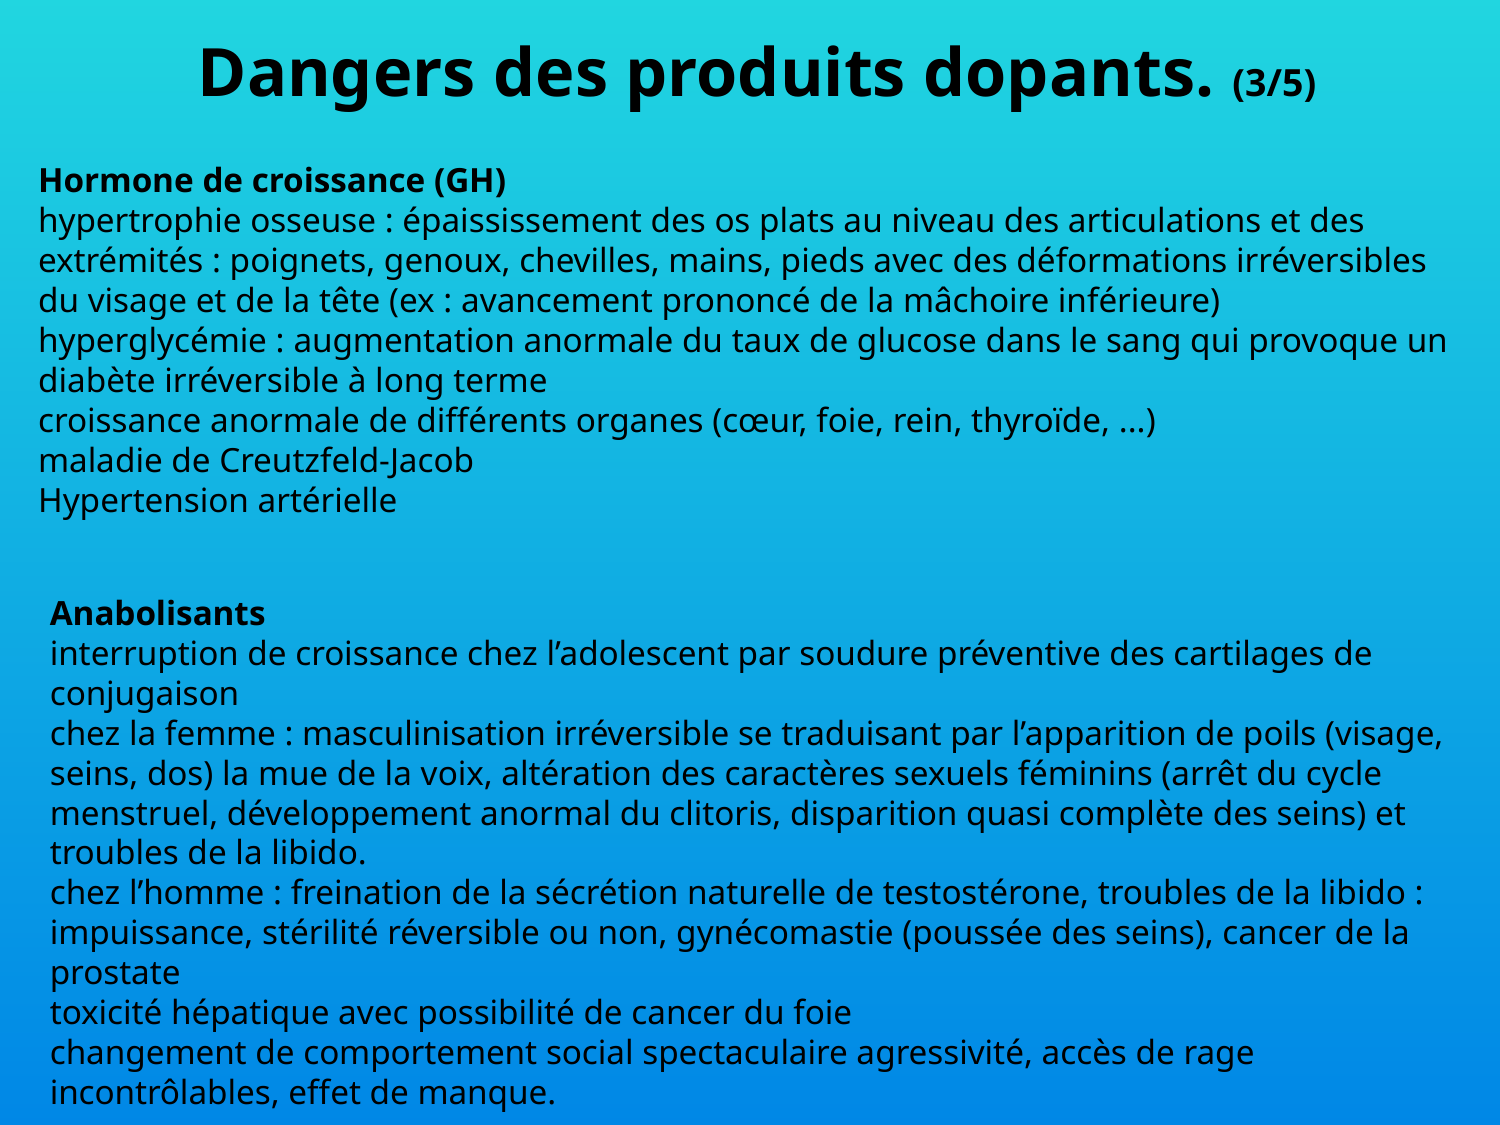

# Dangers des produits dopants. (3/5)
Hormone de croissance (GH)
hypertrophie osseuse : épaississement des os plats au niveau des articulations et des extrémités : poignets, genoux, chevilles, mains, pieds avec des déformations irréversibles du visage et de la tête (ex : avancement prononcé de la mâchoire inférieure)
hyperglycémie : augmentation anormale du taux de glucose dans le sang qui provoque un diabète irréversible à long terme
croissance anormale de différents organes (cœur, foie, rein, thyroïde, ...)
maladie de Creutzfeld-Jacob
Hypertension artérielle
Anabolisants
interruption de croissance chez l’adolescent par soudure préventive des cartilages de conjugaison
chez la femme : masculinisation irréversible se traduisant par l’apparition de poils (visage, seins, dos) la mue de la voix, altération des caractères sexuels féminins (arrêt du cycle menstruel, développement anormal du clitoris, disparition quasi complète des seins) et troubles de la libido.
chez l’homme : freination de la sécrétion naturelle de testostérone, troubles de la libido : impuissance, stérilité réversible ou non, gynécomastie (poussée des seins), cancer de la prostate
toxicité hépatique avec possibilité de cancer du foie
changement de comportement social spectaculaire agressivité, accès de rage incontrôlables, effet de manque.